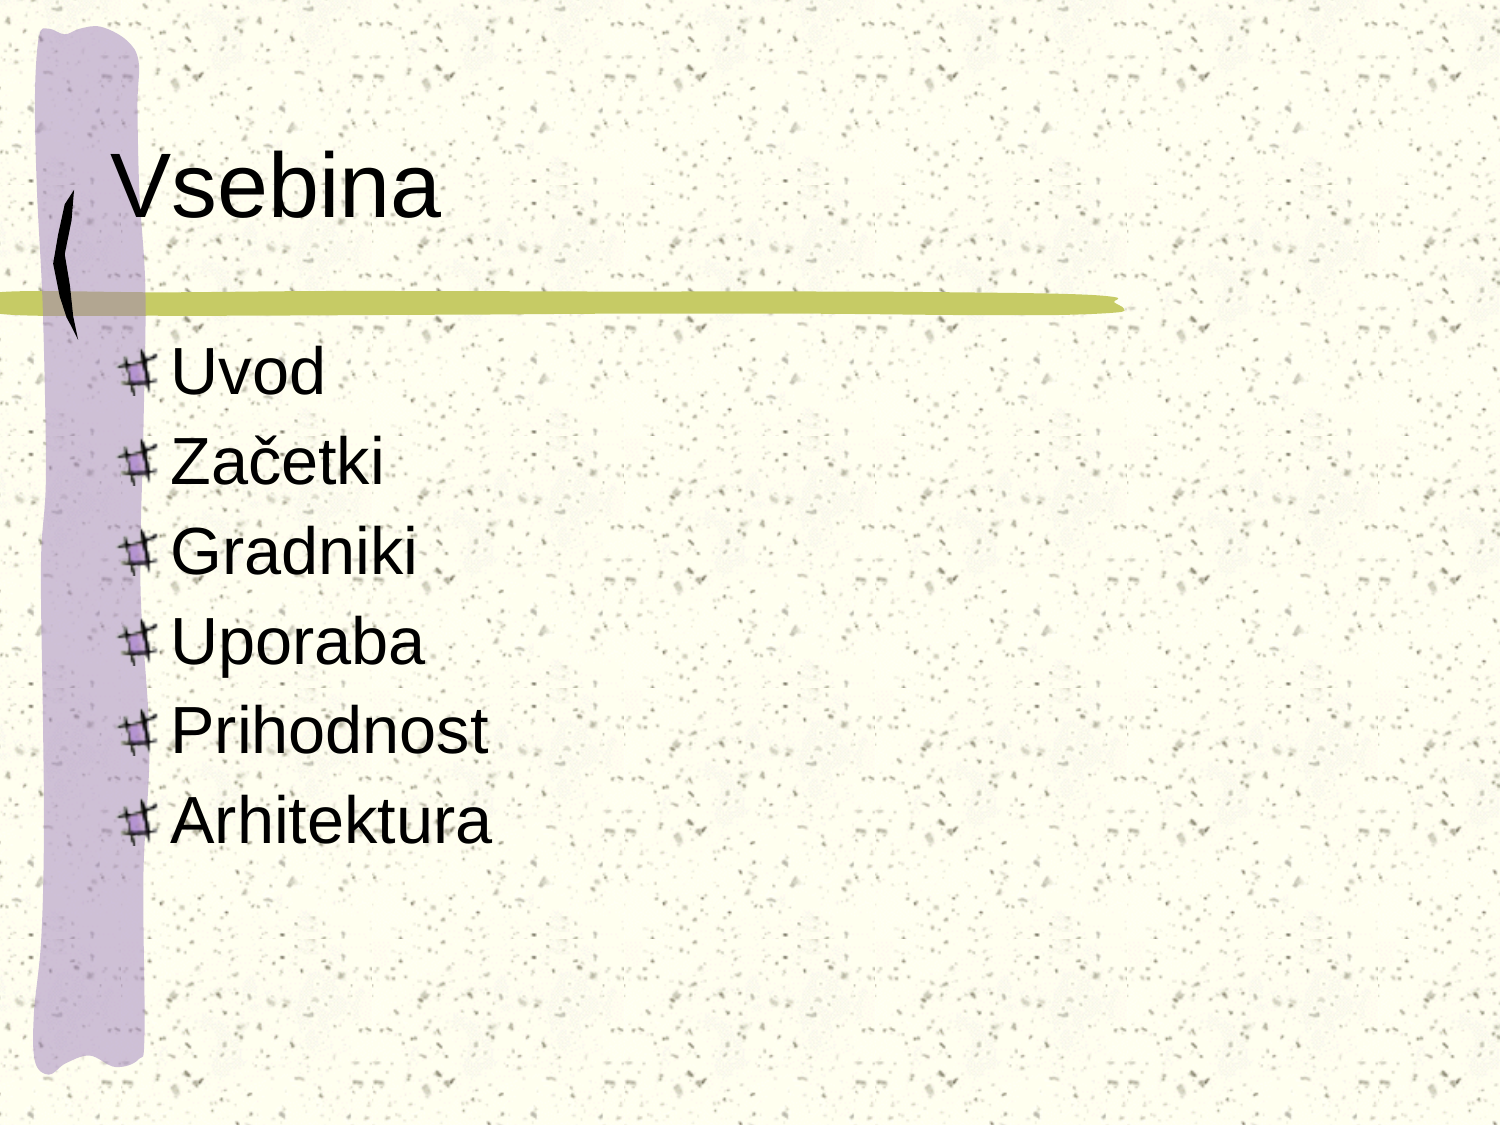

# Vsebina
Uvod
Začetki
Gradniki
Uporaba
Prihodnost
Arhitektura